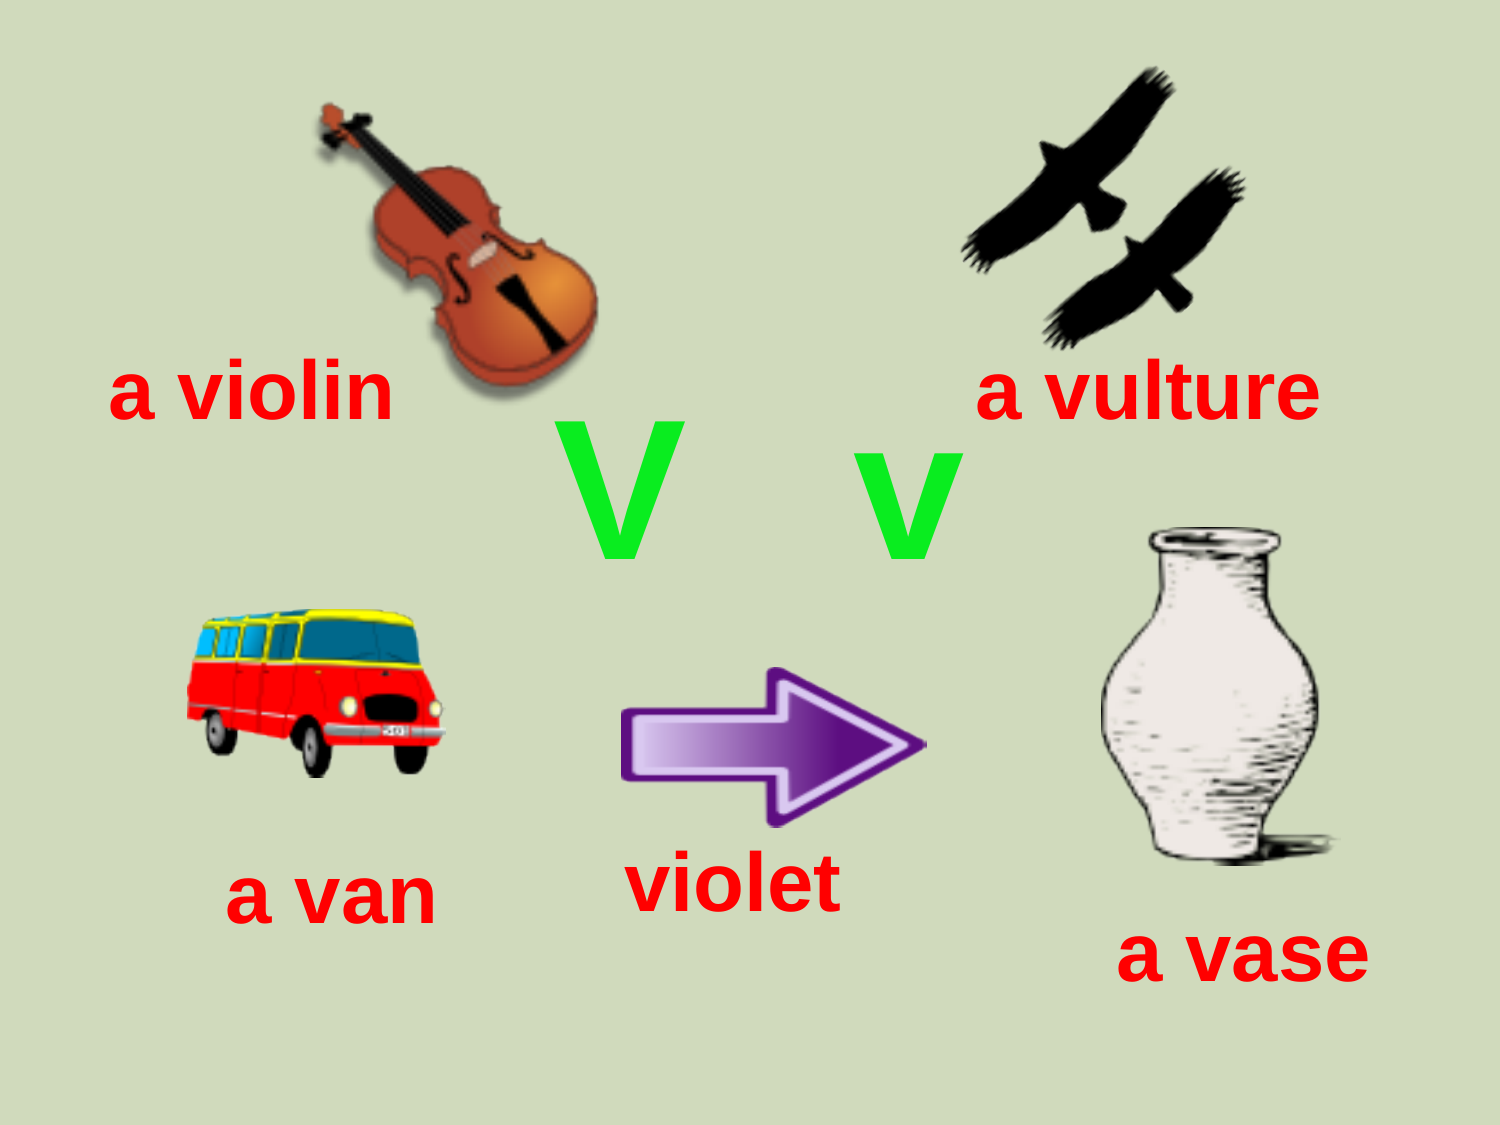

a violin
a vulture
V 	v
violet
a van
a vase